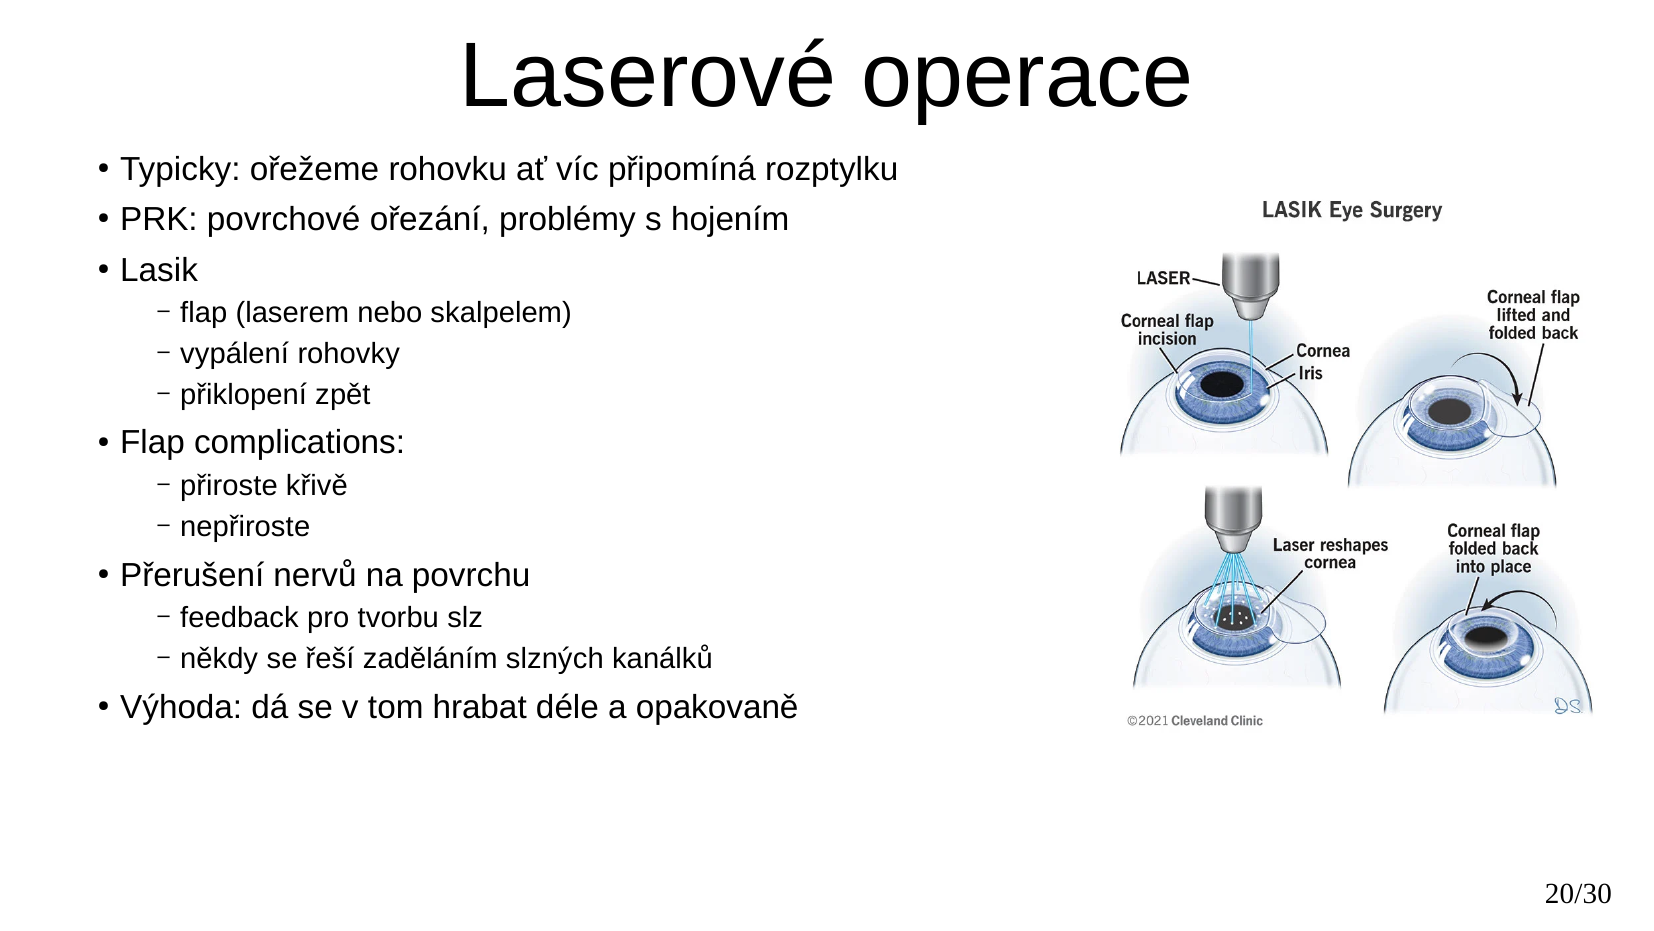

# Laserové operace
Typicky: ořežeme rohovku ať víc připomíná rozptylku
PRK: povrchové ořezání, problémy s hojením
Lasik
flap (laserem nebo skalpelem)
vypálení rohovky
přiklopení zpět
Flap complications:
přiroste křivě
nepřiroste
Přerušení nervů na povrchu
feedback pro tvorbu slz
někdy se řeší zaděláním slzných kanálků
Výhoda: dá se v tom hrabat déle a opakovaně
20